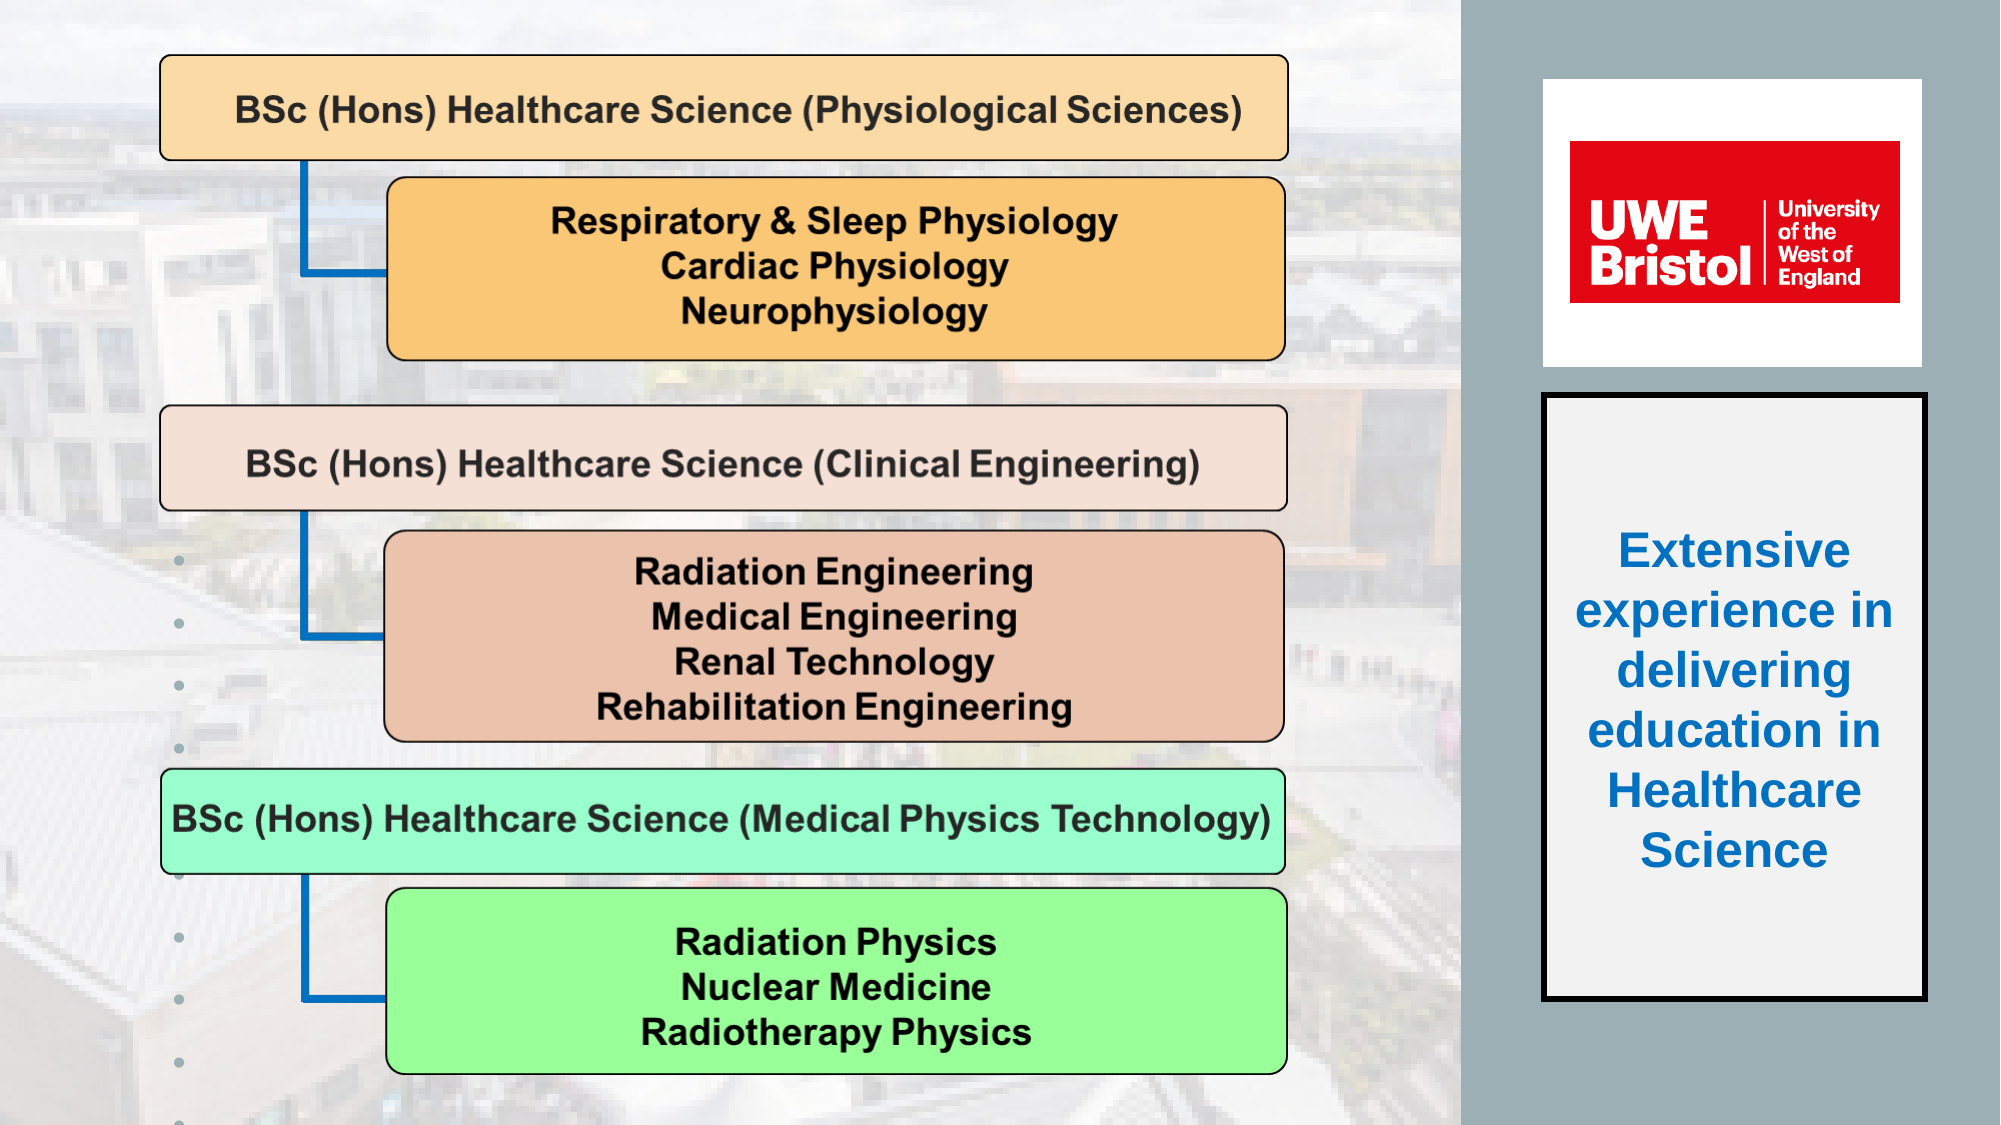

Extensive experience in delivering education in Healthcare Science